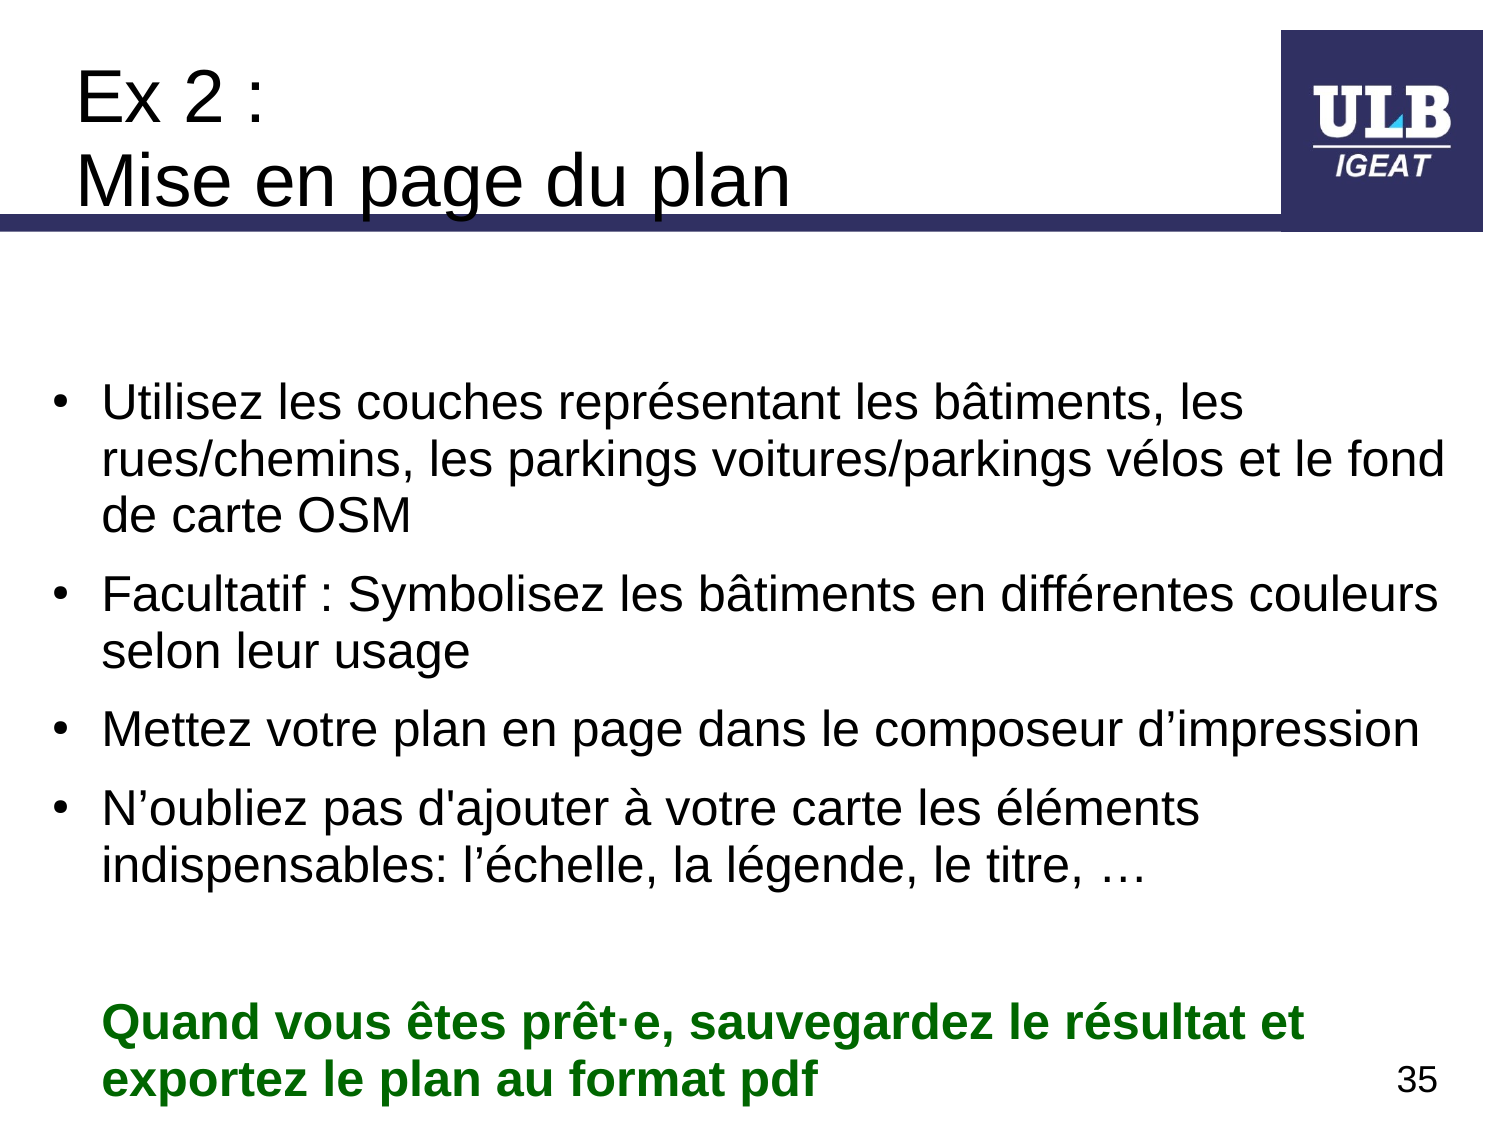

# Ex 2 : Mise en page du plan
Utilisez les couches représentant les bâtiments, les rues/chemins, les parkings voitures/parkings vélos et le fond de carte OSM
Facultatif : Symbolisez les bâtiments en différentes couleurs selon leur usage
Mettez votre plan en page dans le composeur d’impression
N’oubliez pas d'ajouter à votre carte les éléments indispensables: l’échelle, la légende, le titre, …
Quand vous êtes prêt·e, sauvegardez le résultat et exportez le plan au format pdf